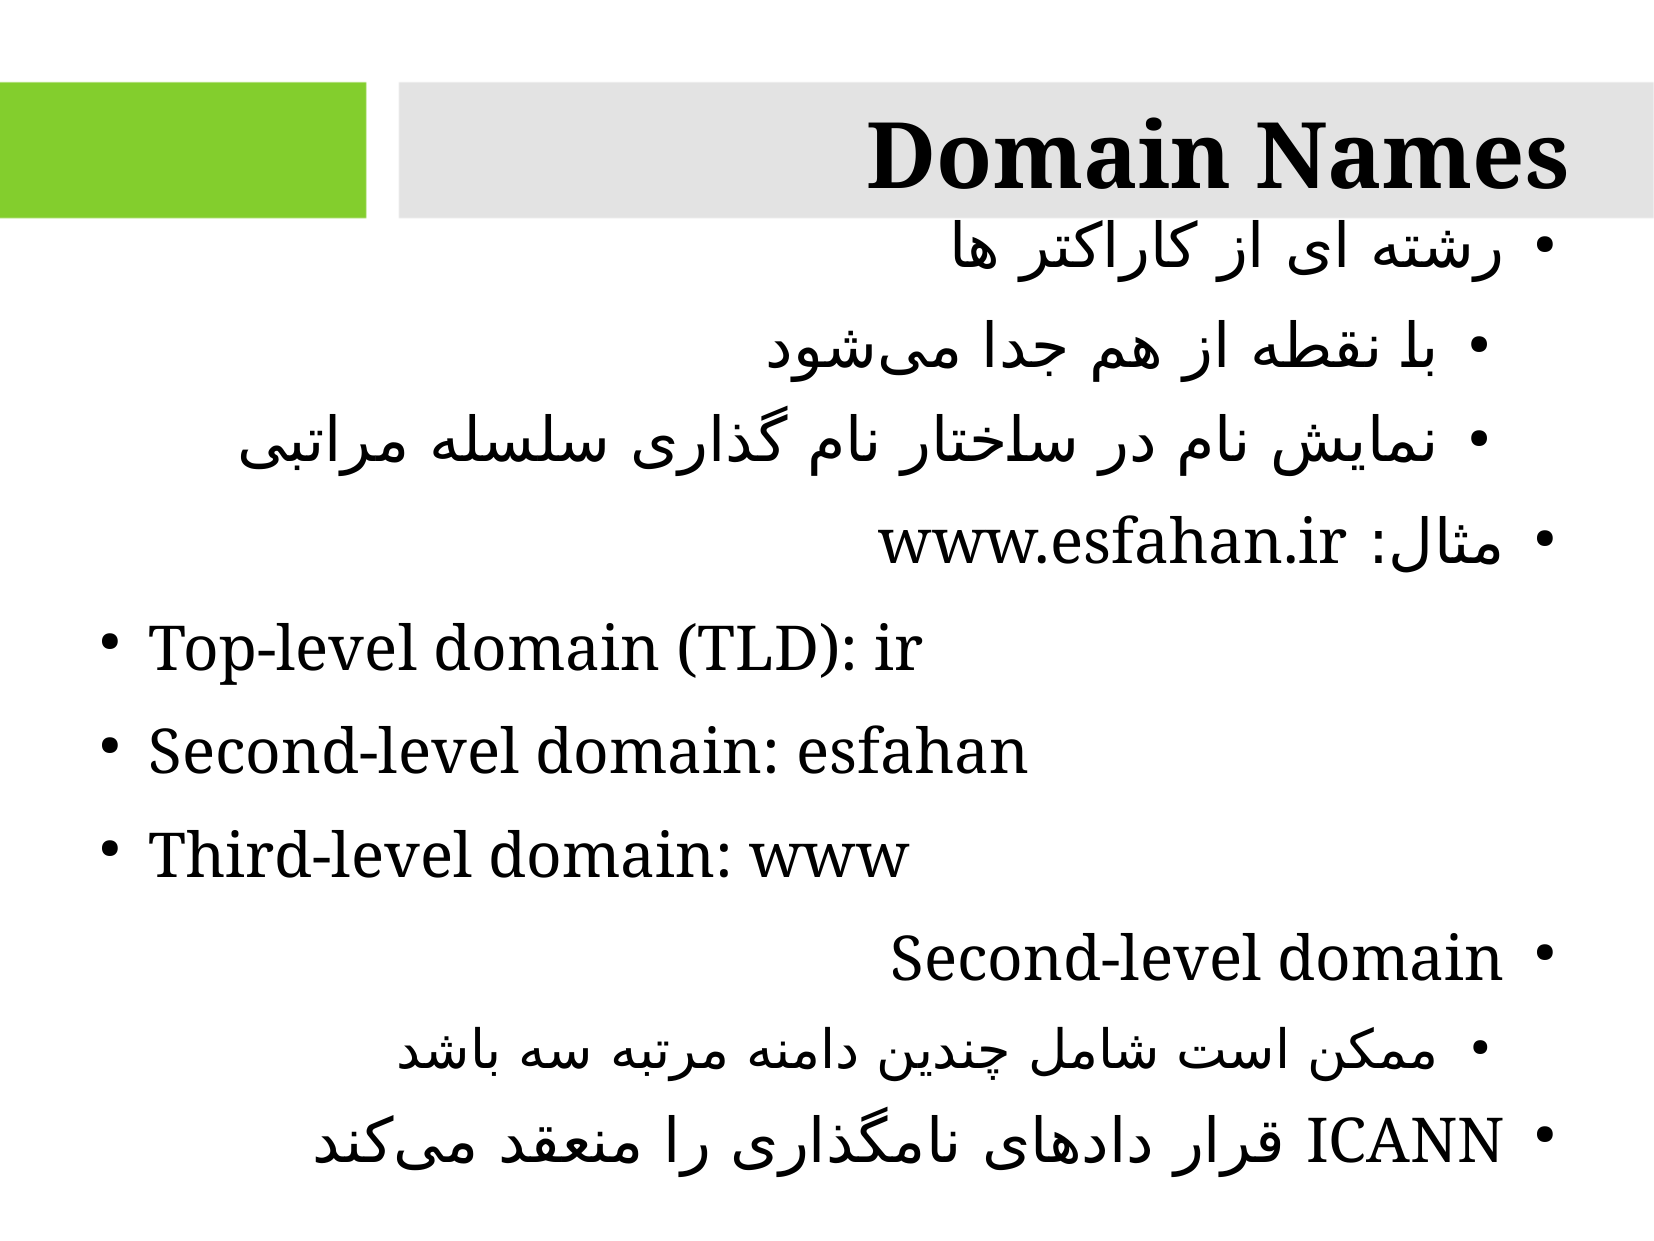

# Domain Names
رشته ای از کاراکتر ها
با نقطه از هم جدا می‌شود
نمایش نام در ساختار نام گذاری سلسله مراتبی
مثال: www.esfahan.ir
Top-level domain (TLD): ir
Second-level domain: esfahan
Third-level domain: www
Second-level domain
ممکن است شامل چندین دامنه مرتبه سه باشد
ICANN قرار دادهای نامگذاری را منعقد می‌کند